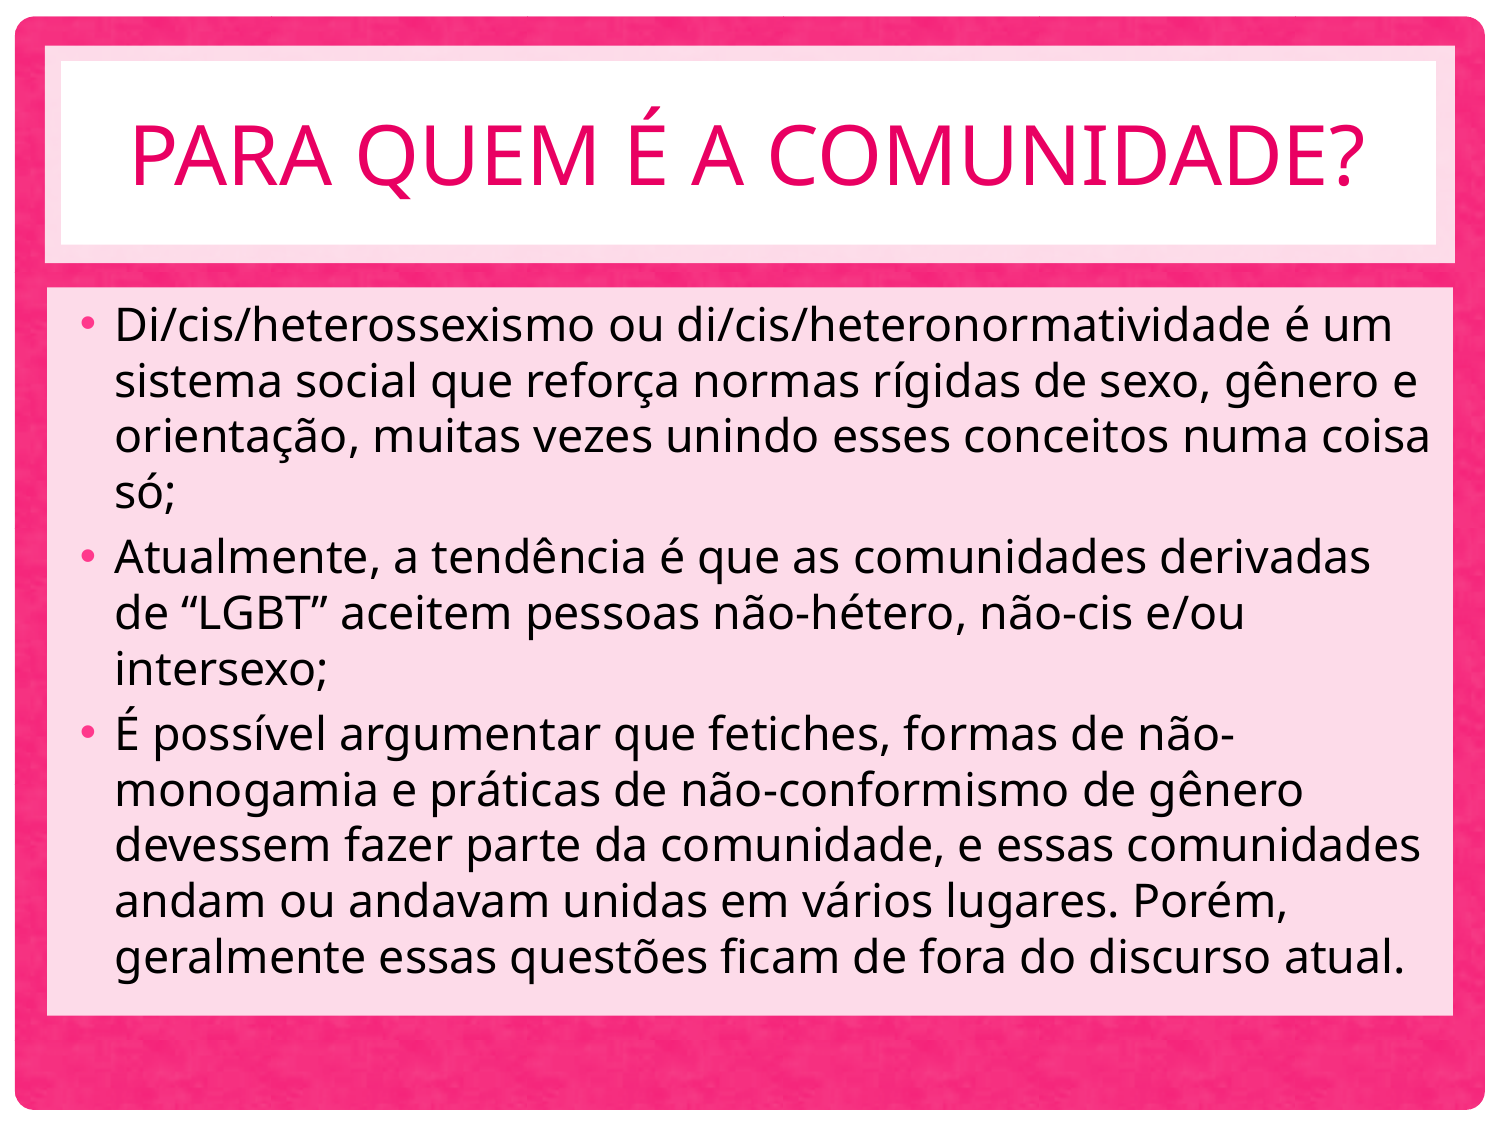

# Para quem é a comunidade?
Di/cis/heterossexismo ou di/cis/heteronormatividade é um sistema social que reforça normas rígidas de sexo, gênero e orientação, muitas vezes unindo esses conceitos numa coisa só;
Atualmente, a tendência é que as comunidades derivadas de “LGBT” aceitem pessoas não-hétero, não-cis e/ou intersexo;
É possível argumentar que fetiches, formas de não-monogamia e práticas de não-conformismo de gênero devessem fazer parte da comunidade, e essas comunidades andam ou andavam unidas em vários lugares. Porém, geralmente essas questões ficam de fora do discurso atual.